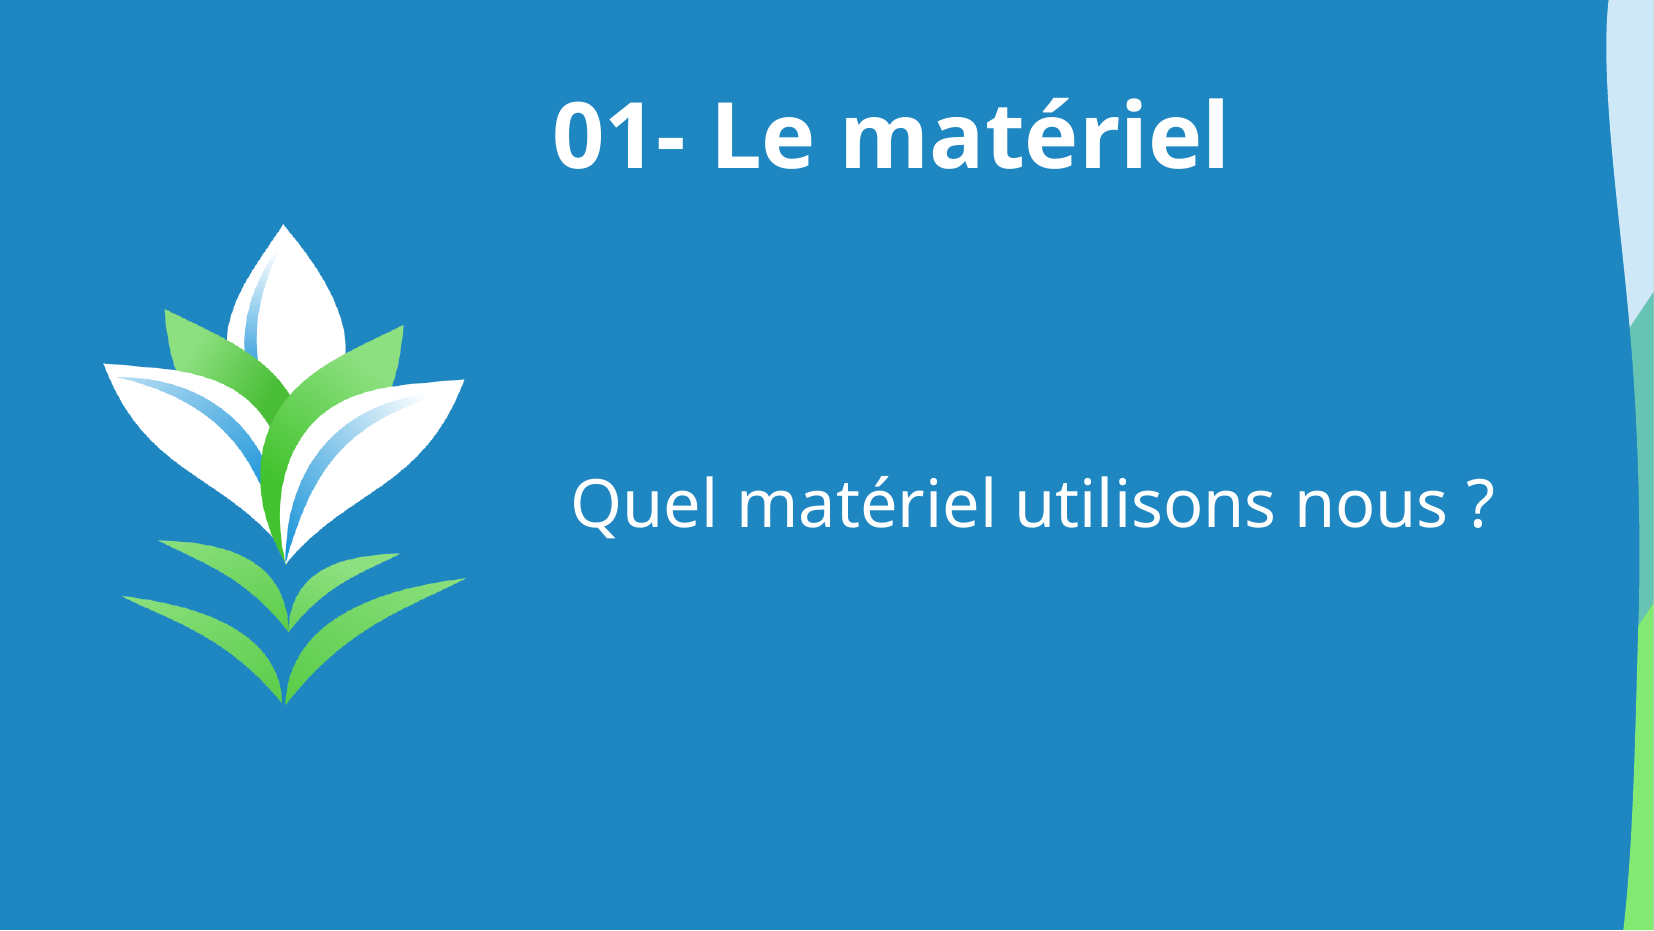

# 01- Le matériel
Quel matériel utilisons nous ?